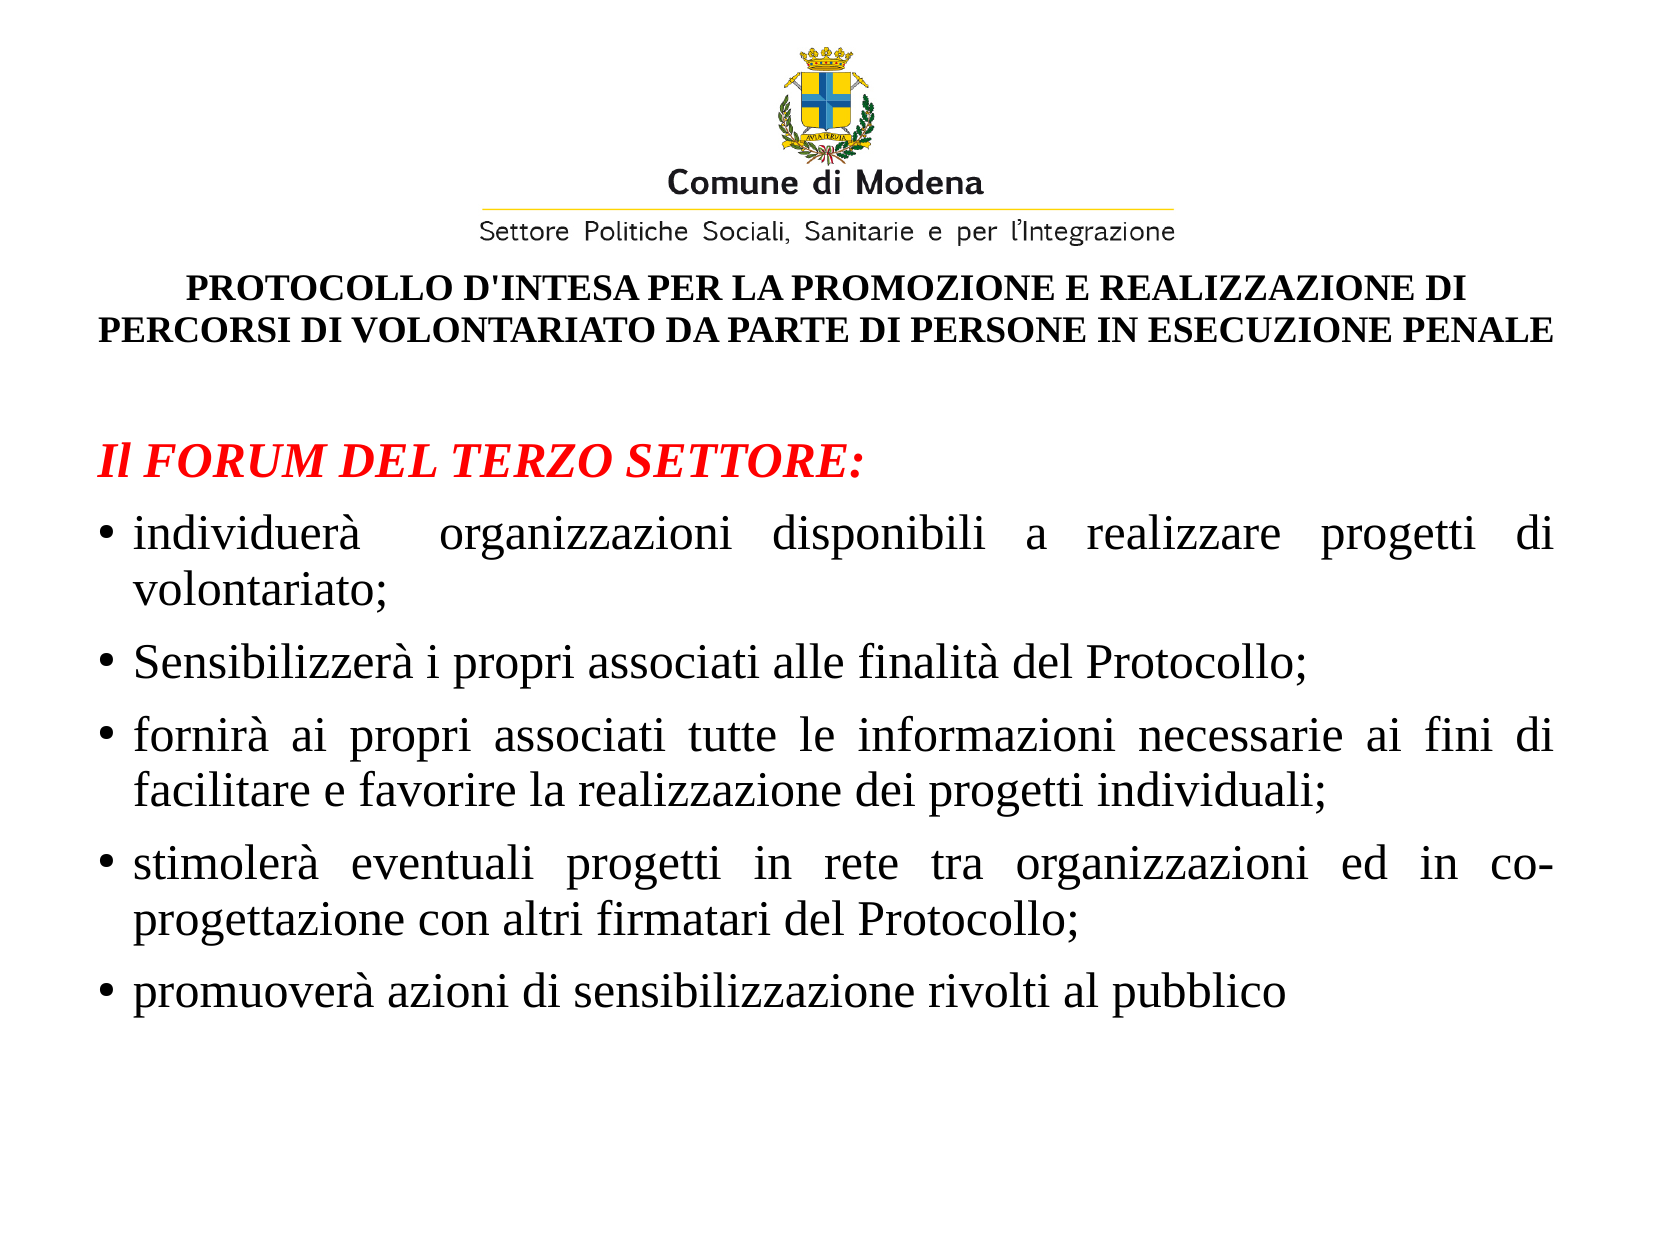

PROTOCOLLO D'INTESA PER LA PROMOZIONE E REALIZZAZIONE DI PERCORSI DI VOLONTARIATO DA PARTE DI PERSONE IN ESECUZIONE PENALE
Il FORUM DEL TERZO SETTORE:
individuerà organizzazioni disponibili a realizzare progetti di volontariato;
Sensibilizzerà i propri associati alle finalità del Protocollo;
fornirà ai propri associati tutte le informazioni necessarie ai fini di facilitare e favorire la realizzazione dei progetti individuali;
stimolerà eventuali progetti in rete tra organizzazioni ed in co-progettazione con altri firmatari del Protocollo;
promuoverà azioni di sensibilizzazione rivolti al pubblico